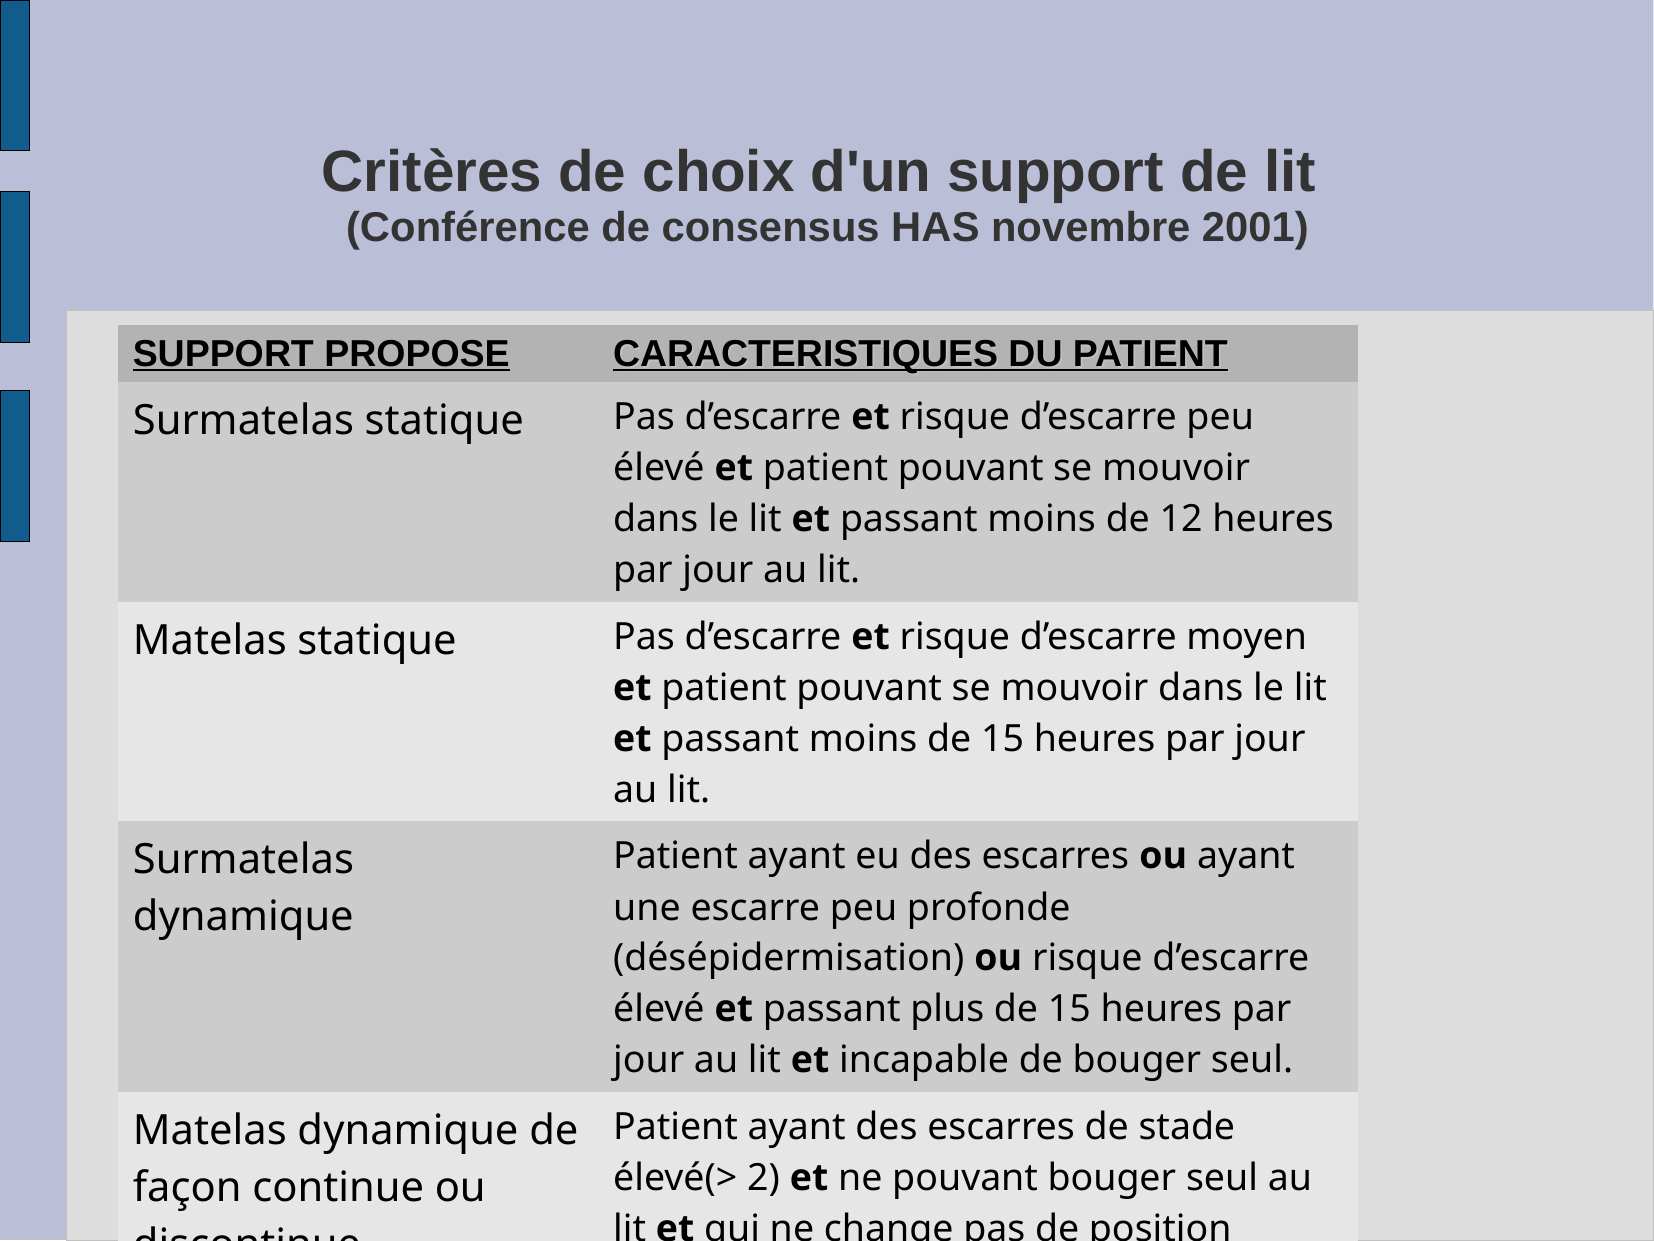

# Critères de choix d'un support de lit (Conférence de consensus HAS novembre 2001)
| SUPPORT PROPOSE | CARACTERISTIQUES DU PATIENT |
| --- | --- |
| Surmatelas statique | Pas d’escarre et risque d’escarre peu élevé et patient pouvant se mouvoir dans le lit et passant moins de 12 heures par jour au lit. |
| Matelas statique | Pas d’escarre et risque d’escarre moyen et patient pouvant se mouvoir dans le lit et passant moins de 15 heures par jour au lit. |
| Surmatelas dynamique | Patient ayant eu des escarres ou ayant une escarre peu profonde (désépidermisation) ou risque d’escarre élevé et passant plus de 15 heures par jour au lit et incapable de bouger seul. |
| Matelas dynamique de façon continue ou discontinue | Patient ayant des escarres de stade élevé(> 2) et ne pouvant bouger seul au lit et qui ne change pas de position quand il est au lit où il reste plus de 20 heures par jour avec une aggravation de son état. |